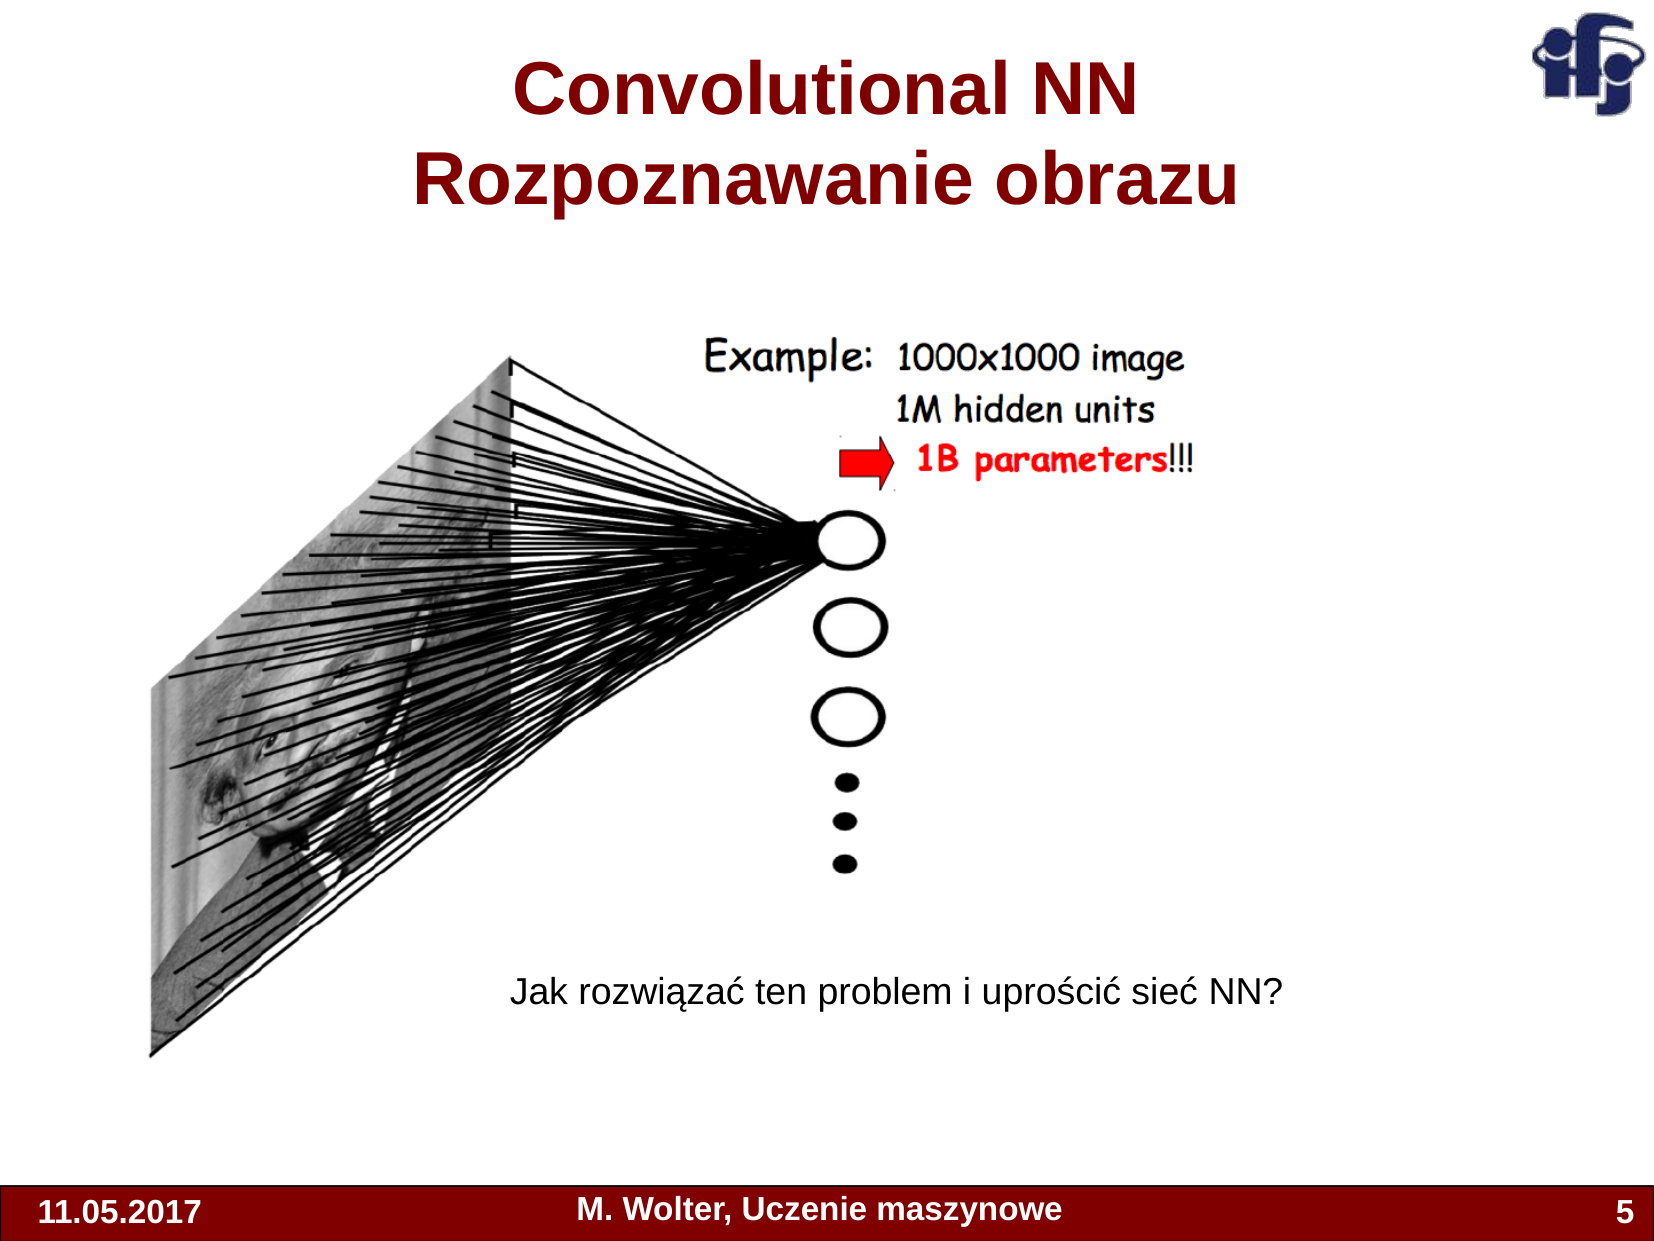

# Convolutional NN Rozpoznawanie obrazu
Jak rozwiązać ten problem i uprościć sieć NN?
9.03.2017
Machine Learning, M. Wolter